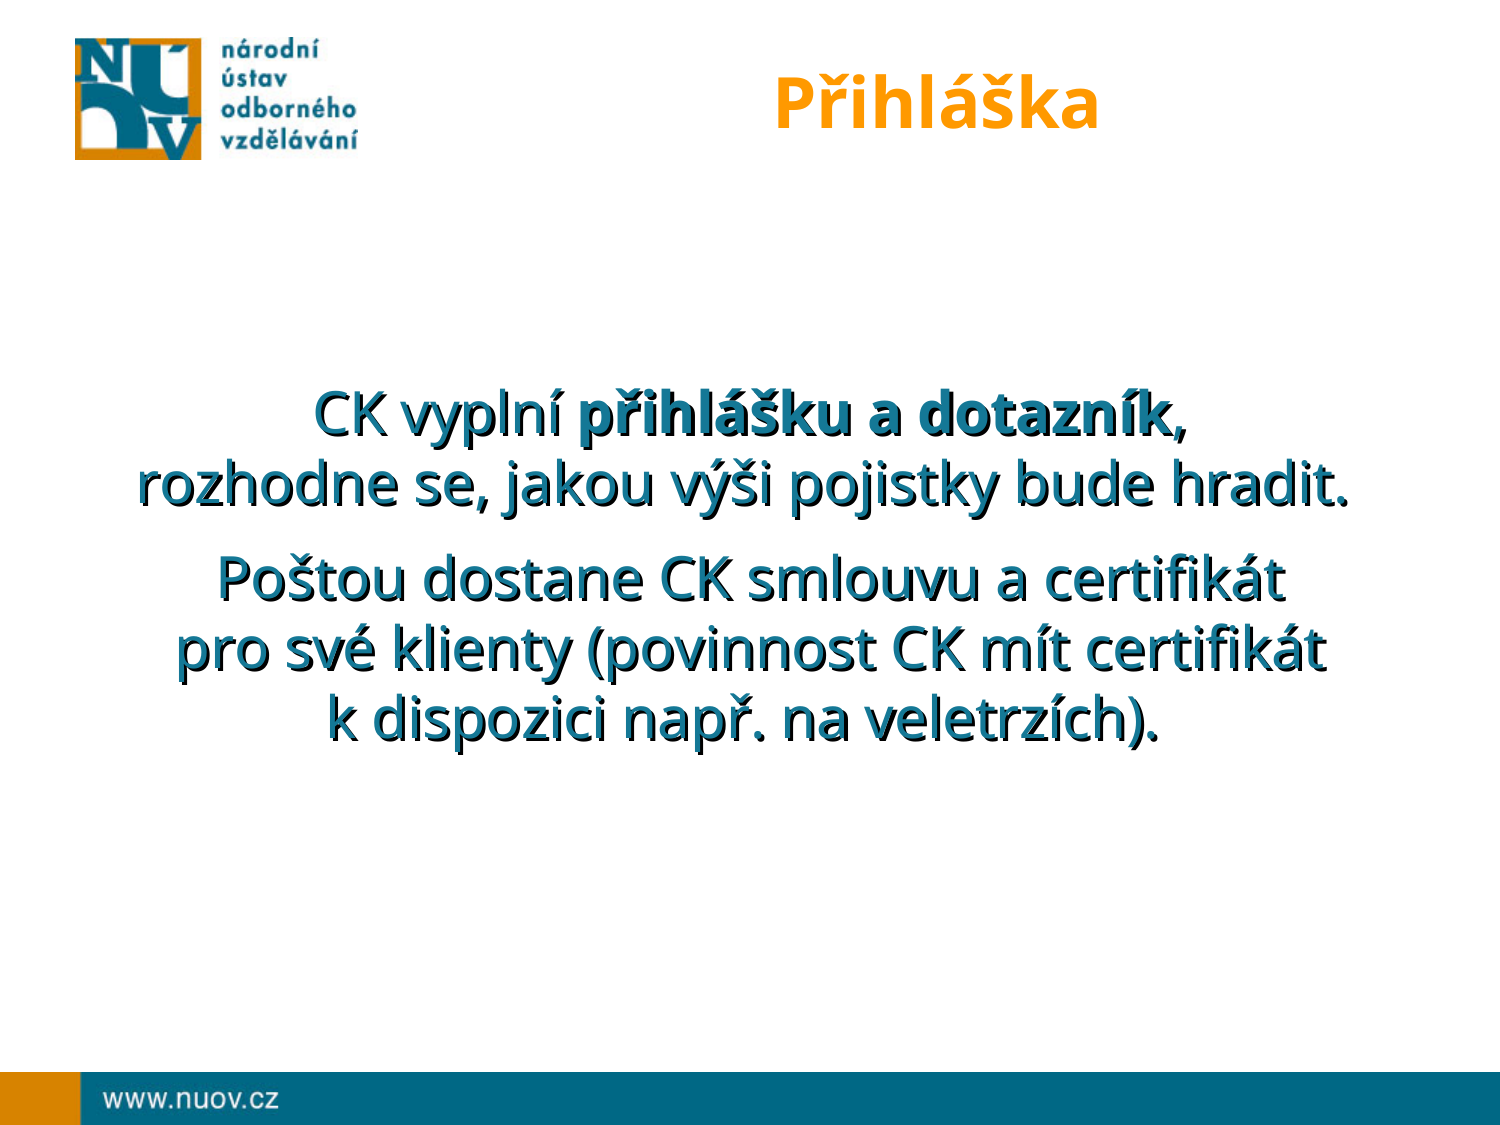

Přihláška
CK vyplní přihlášku a dotazník,
rozhodne se, jakou výši pojistky bude hradit.
Poštou dostane CK smlouvu a certifikát
pro své klienty (povinnost CK mít certifikát
k dispozici např. na veletrzích).